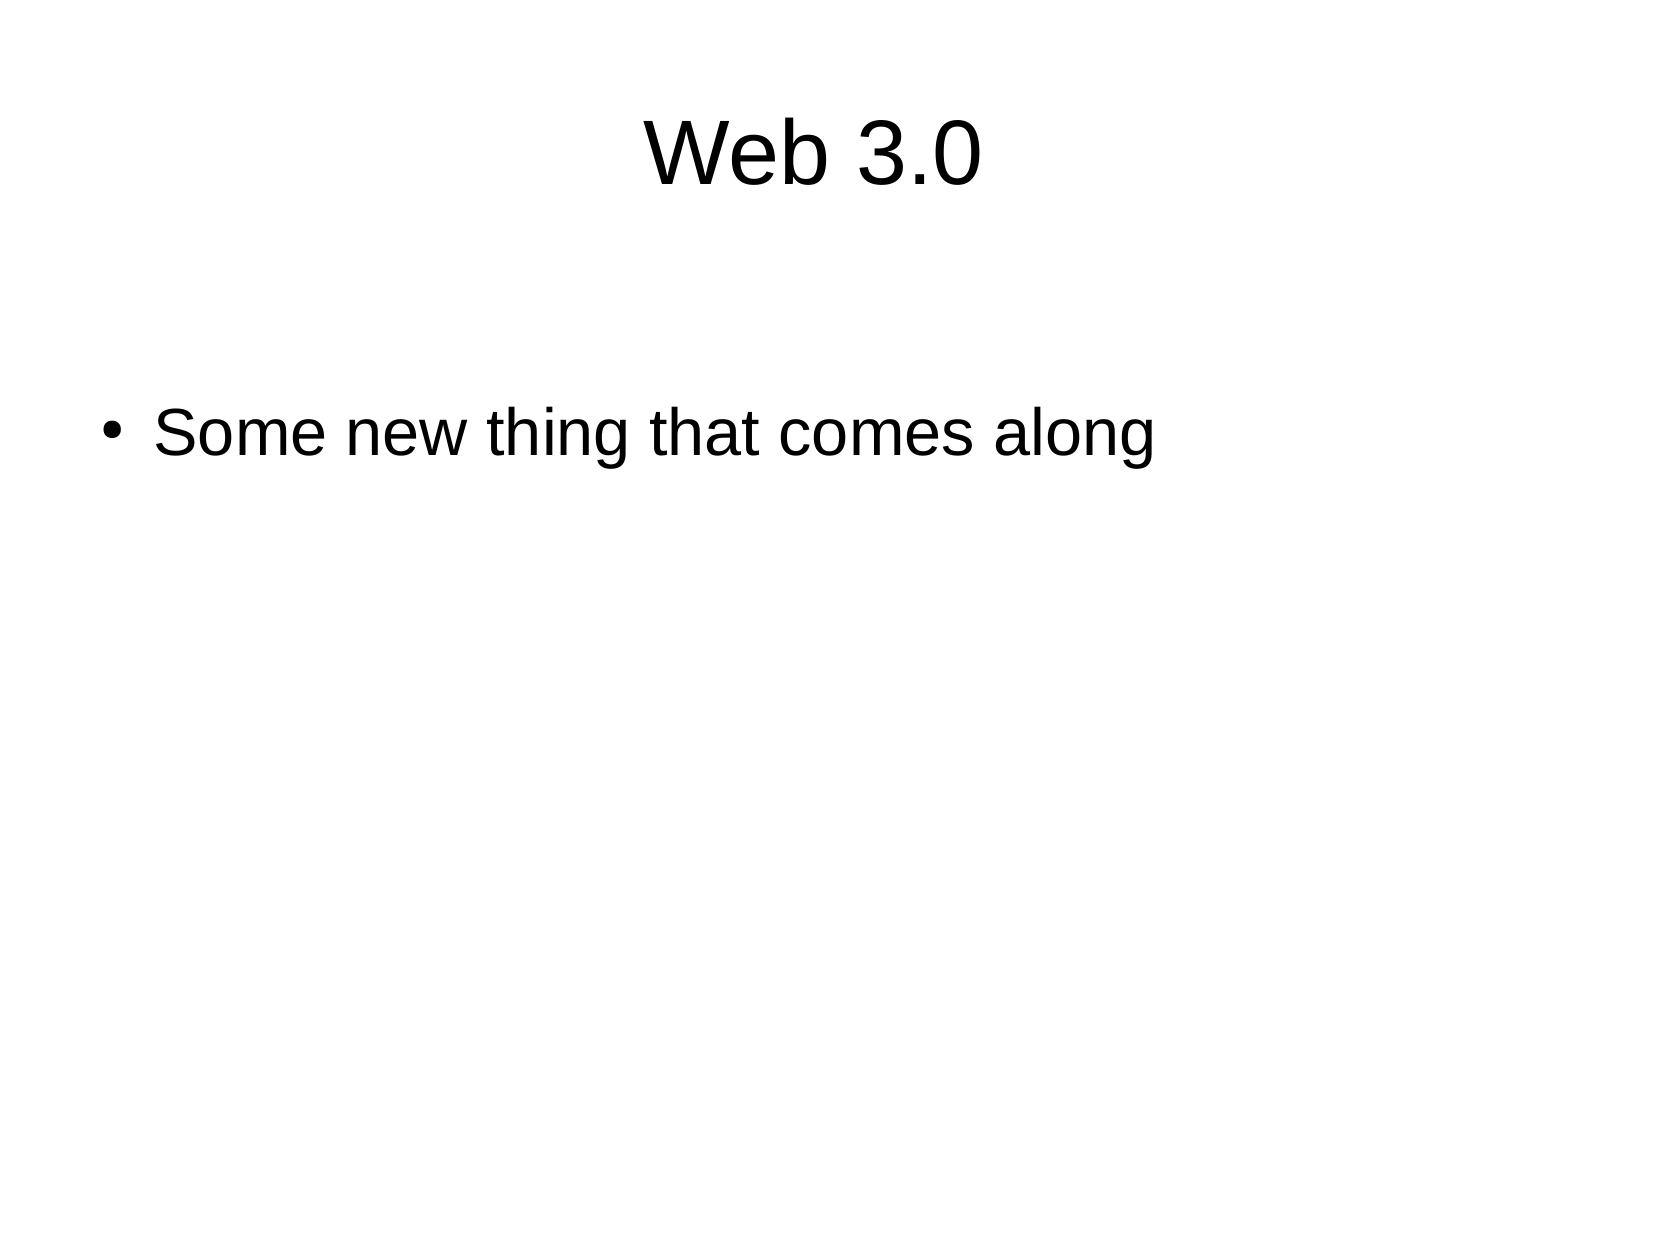

# Web 3.0
Some new thing that comes along